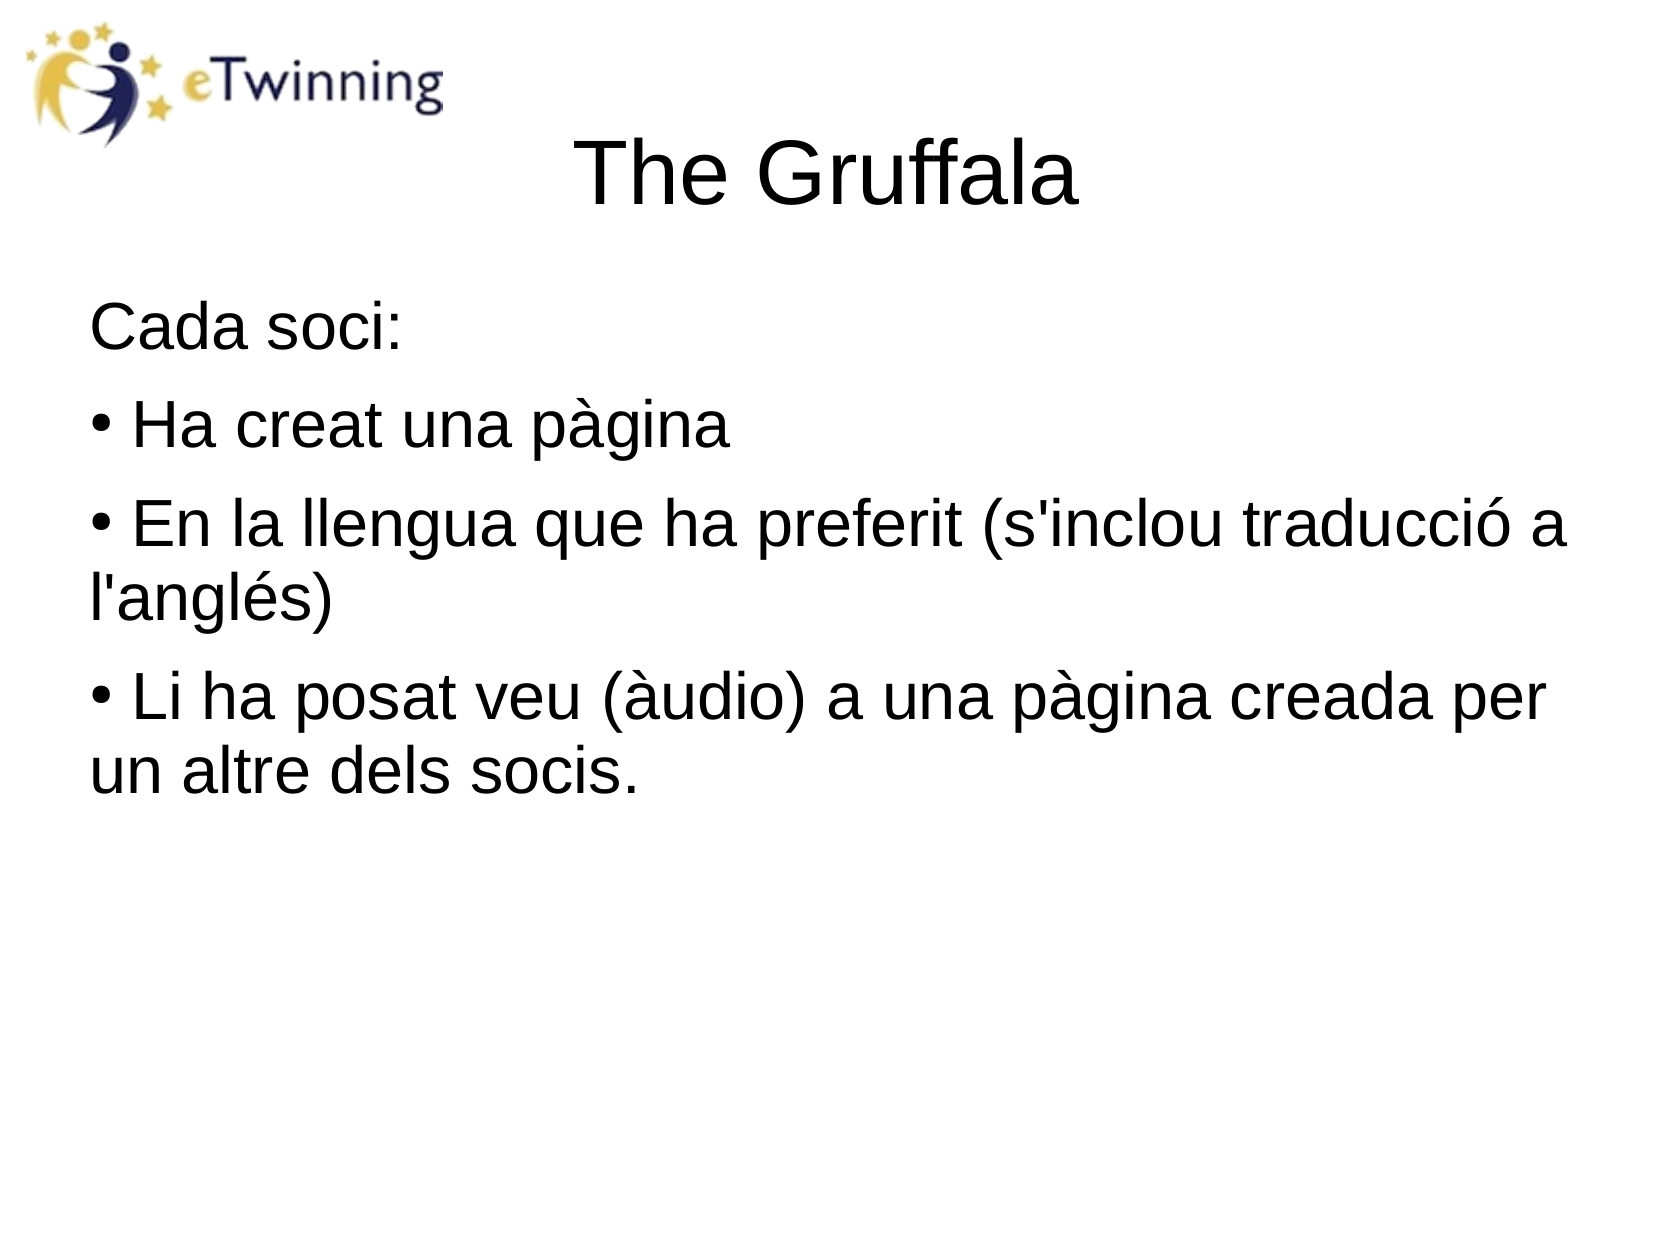

# The Gruffala
Cada soci:
 Ha creat una pàgina
 En la llengua que ha preferit (s'inclou traducció a l'anglés)
 Li ha posat veu (àudio) a una pàgina creada per un altre dels socis.